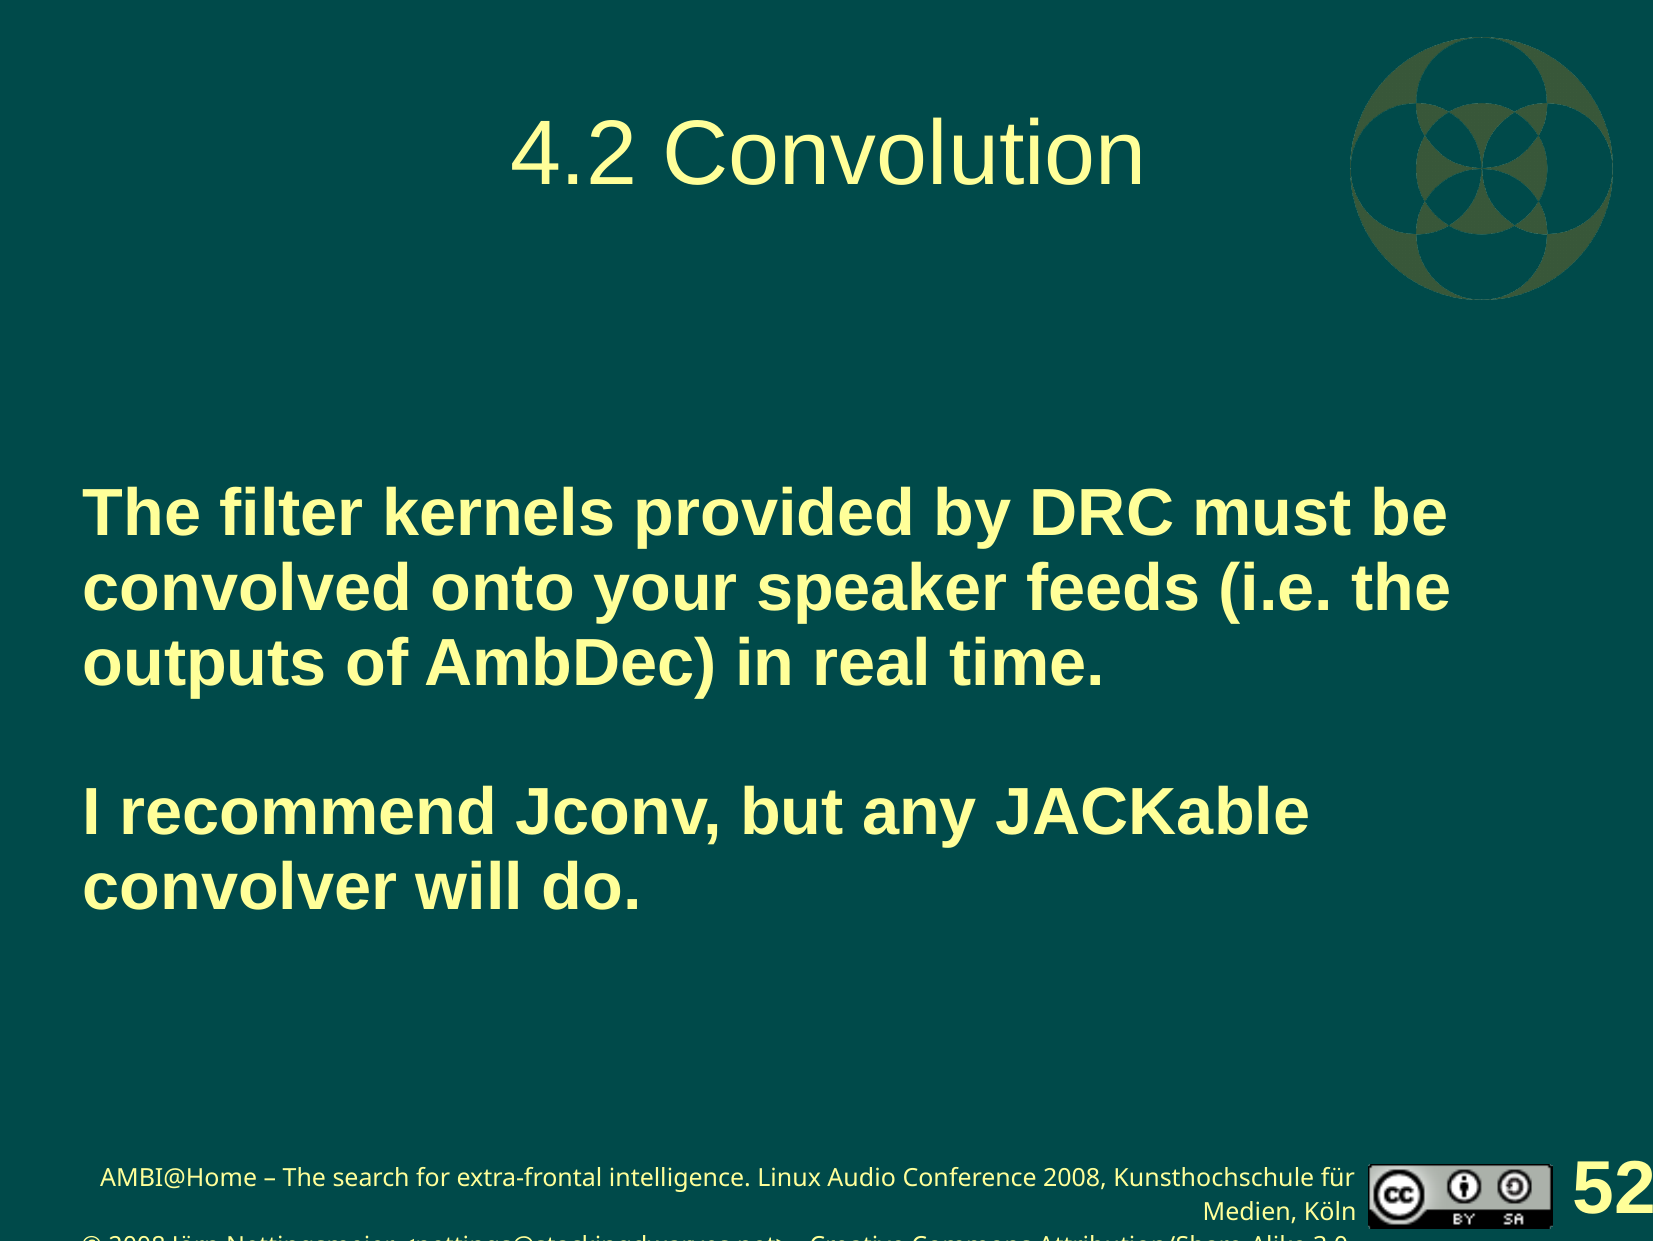

# 4.2 Convolution
The filter kernels provided by DRC must be convolved onto your speaker feeds (i.e. the outputs of AmbDec) in real time.
I recommend Jconv, but any JACKable convolver will do.